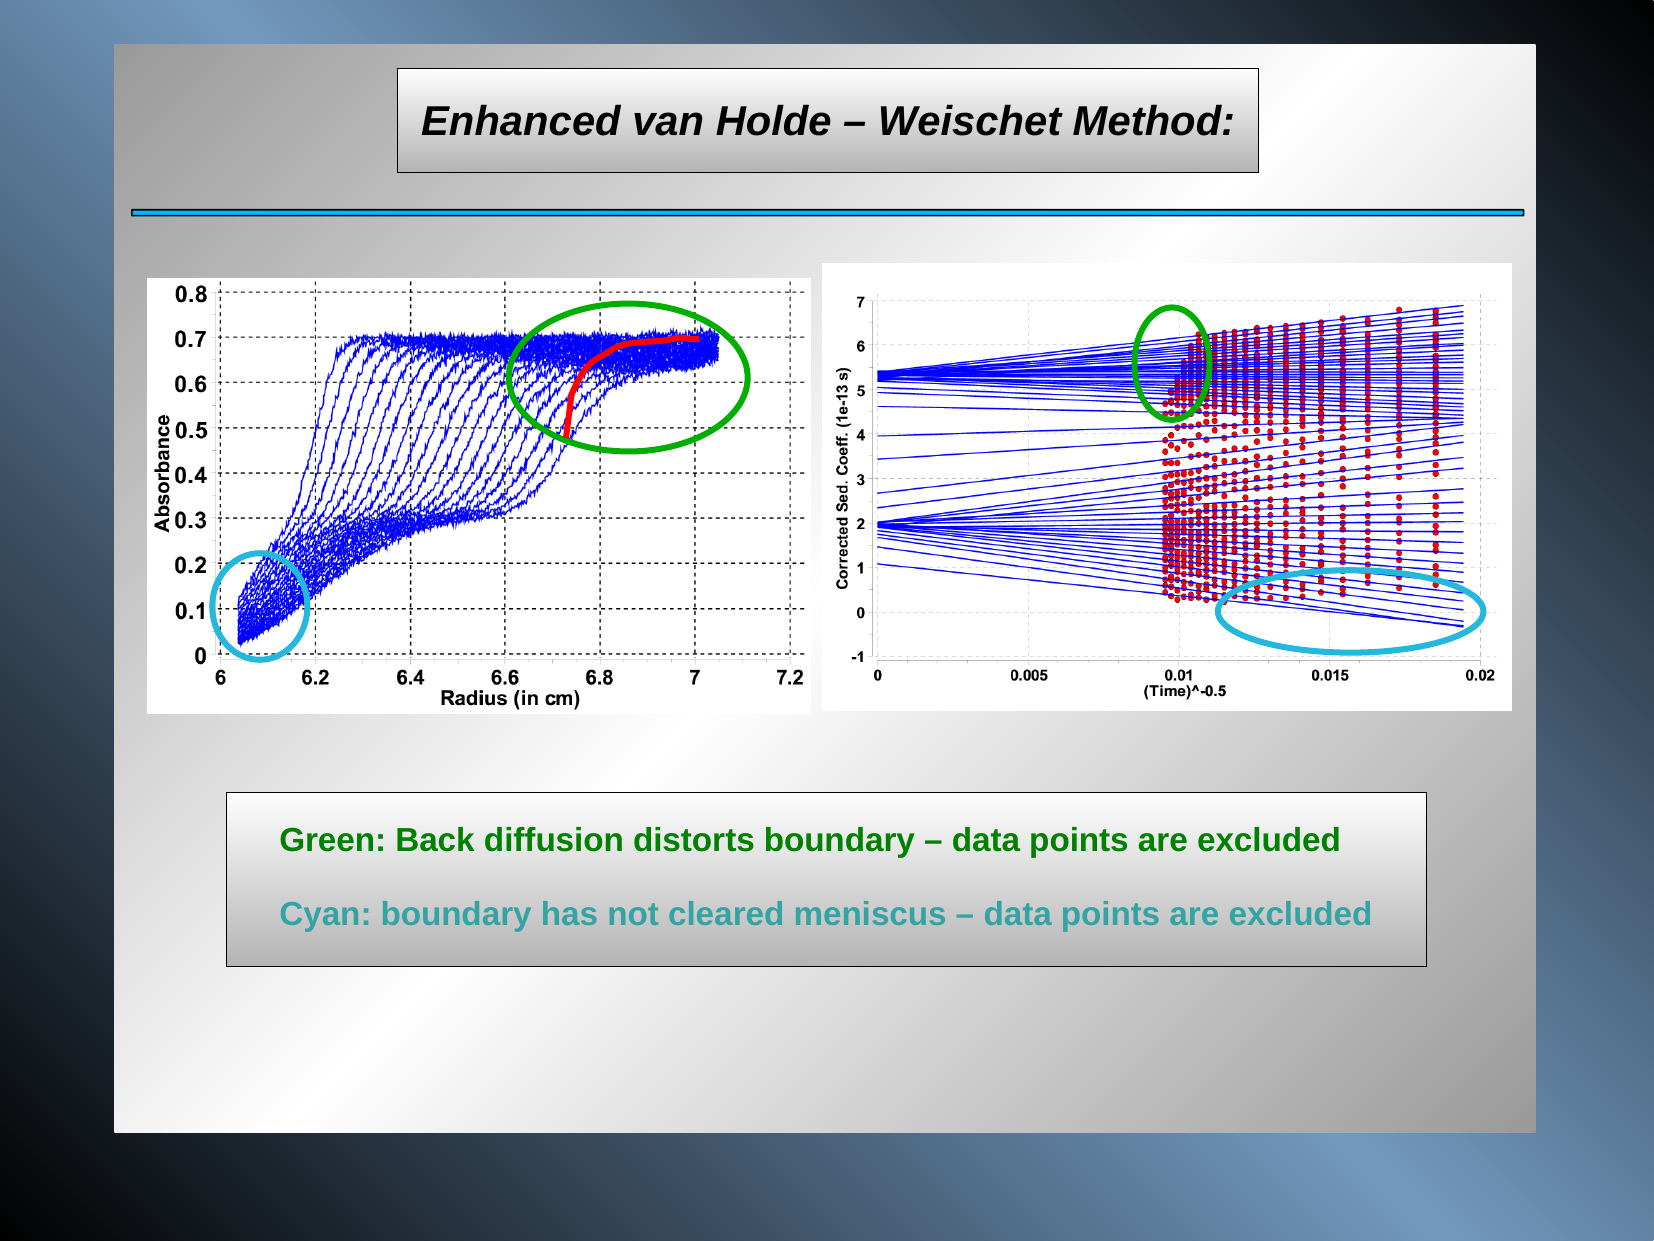

Enhanced van Holde – Weischet Method:
Green: Back diffusion distorts boundary – data points are excluded
Cyan: boundary has not cleared meniscus – data points are excluded